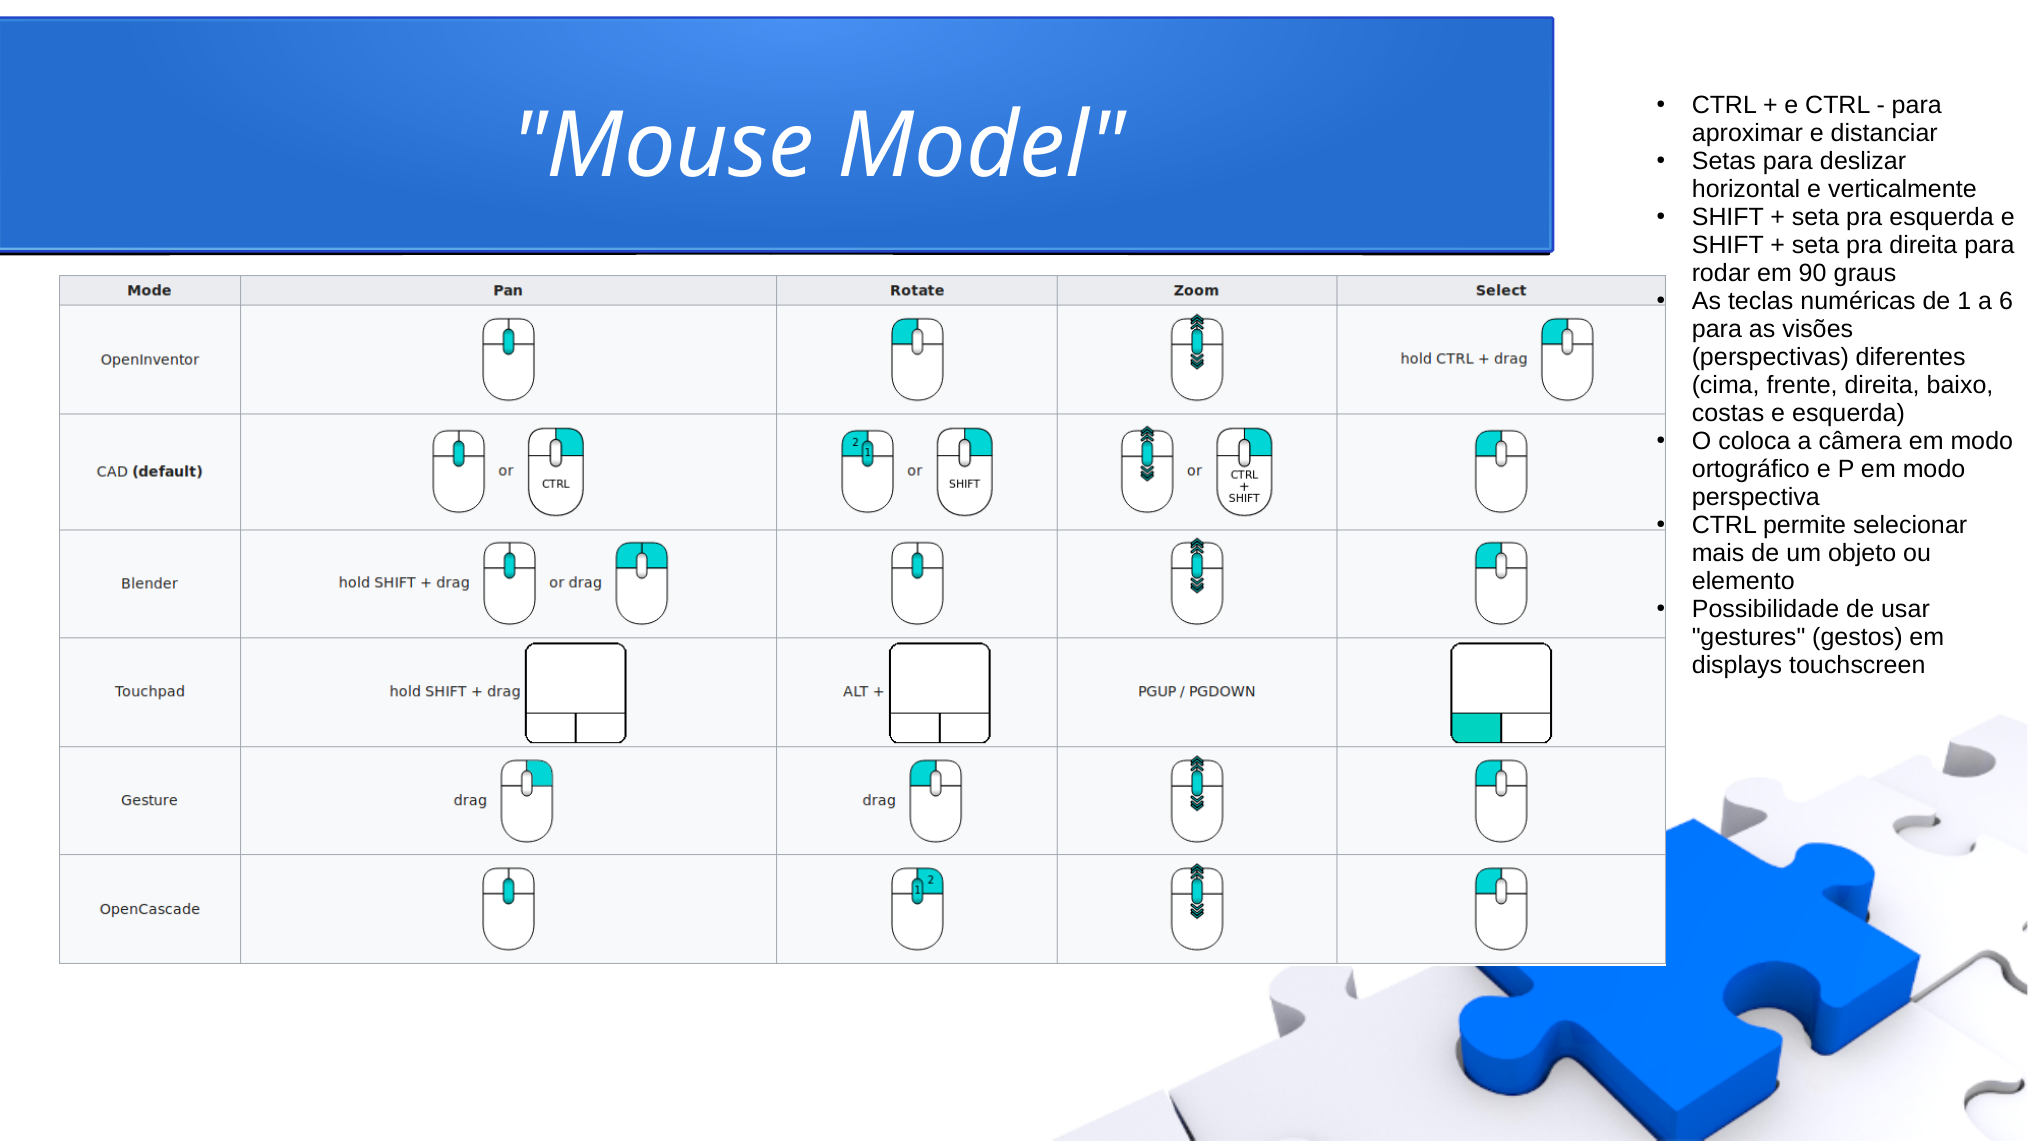

# "Mouse Model"
CTRL + e CTRL - para aproximar e distanciar
Setas para deslizar horizontal e verticalmente
SHIFT + seta pra esquerda e SHIFT + seta pra direita para rodar em 90 graus
As teclas numéricas de 1 a 6 para as visões (perspectivas) diferentes (cima, frente, direita, baixo, costas e esquerda)
O coloca a câmera em modo ortográfico e P em modo perspectiva
CTRL permite selecionar mais de um objeto ou elemento
Possibilidade de usar "gestures" (gestos) em displays touchscreen